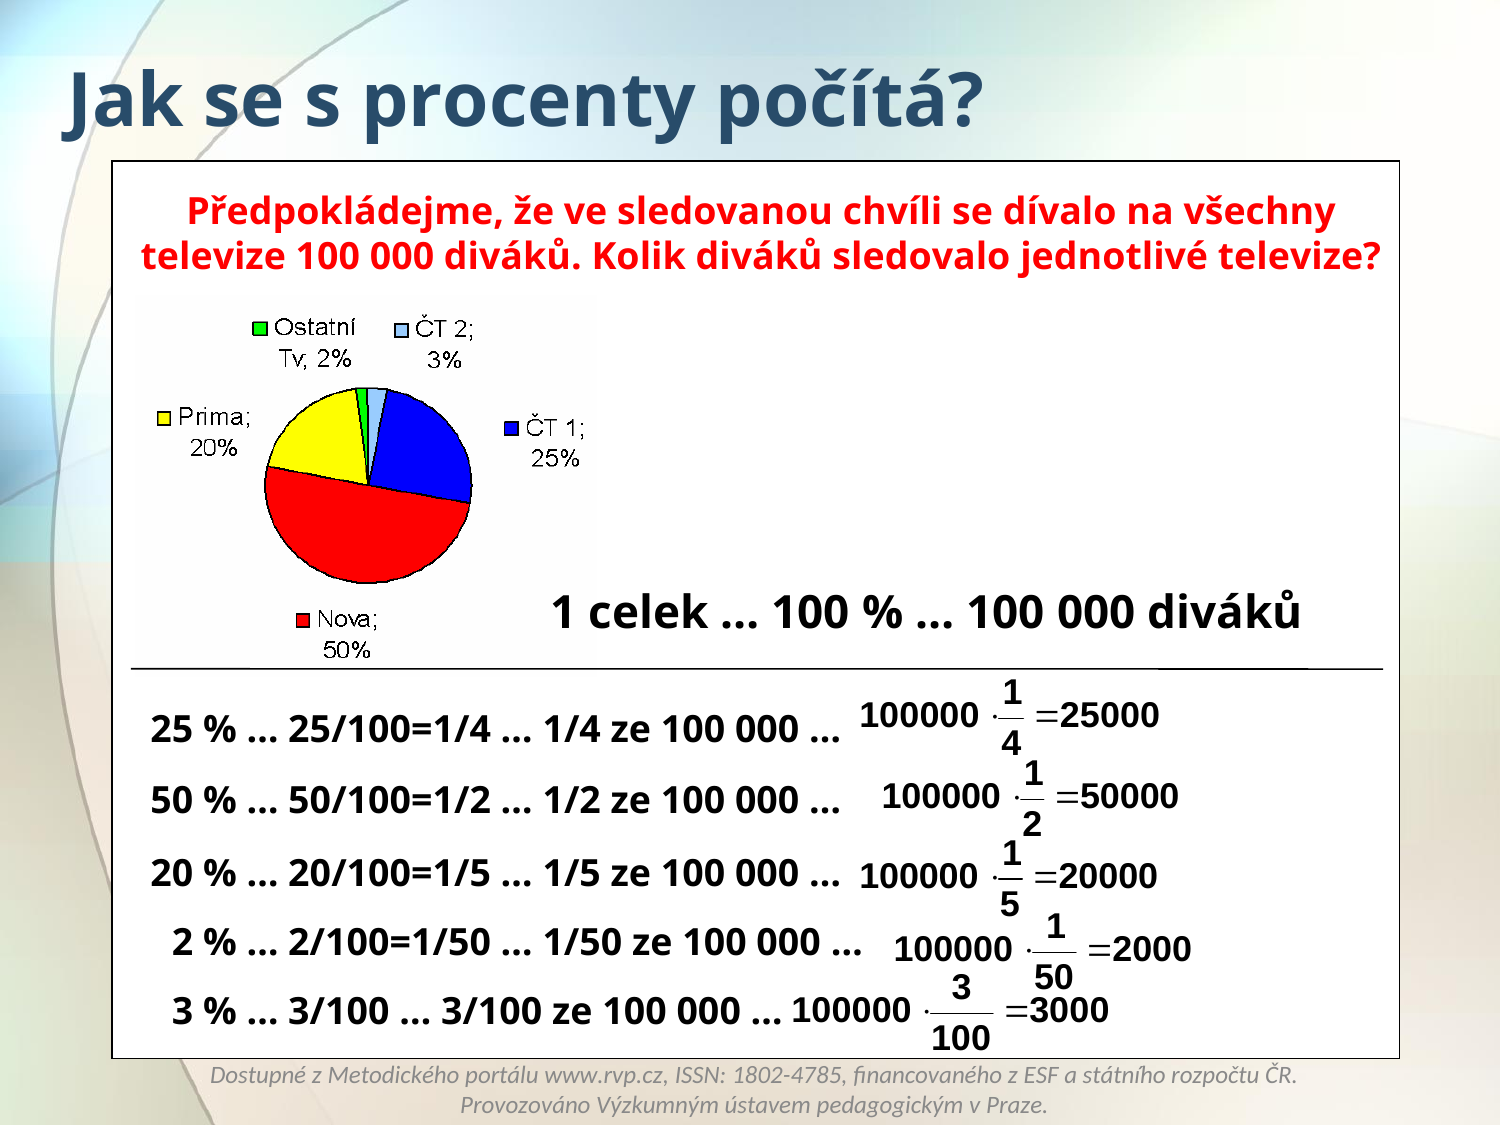

Jak se s procenty počítá?
Předpokládejme, že ve sledovanou chvíli se dívalo na všechny televize 100 000 diváků. Kolik diváků sledovalo jednotlivé televize?
1 celek … 100 % … 100 000 diváků
25 % … 25/100=1/4 … 1/4 ze 100 000 …
50 % … 50/100=1/2 … 1/2 ze 100 000 …
20 % … 20/100=1/5 … 1/5 ze 100 000 …
2 % … 2/100=1/50 … 1/50 ze 100 000 …
3 % … 3/100 … 3/100 ze 100 000 …